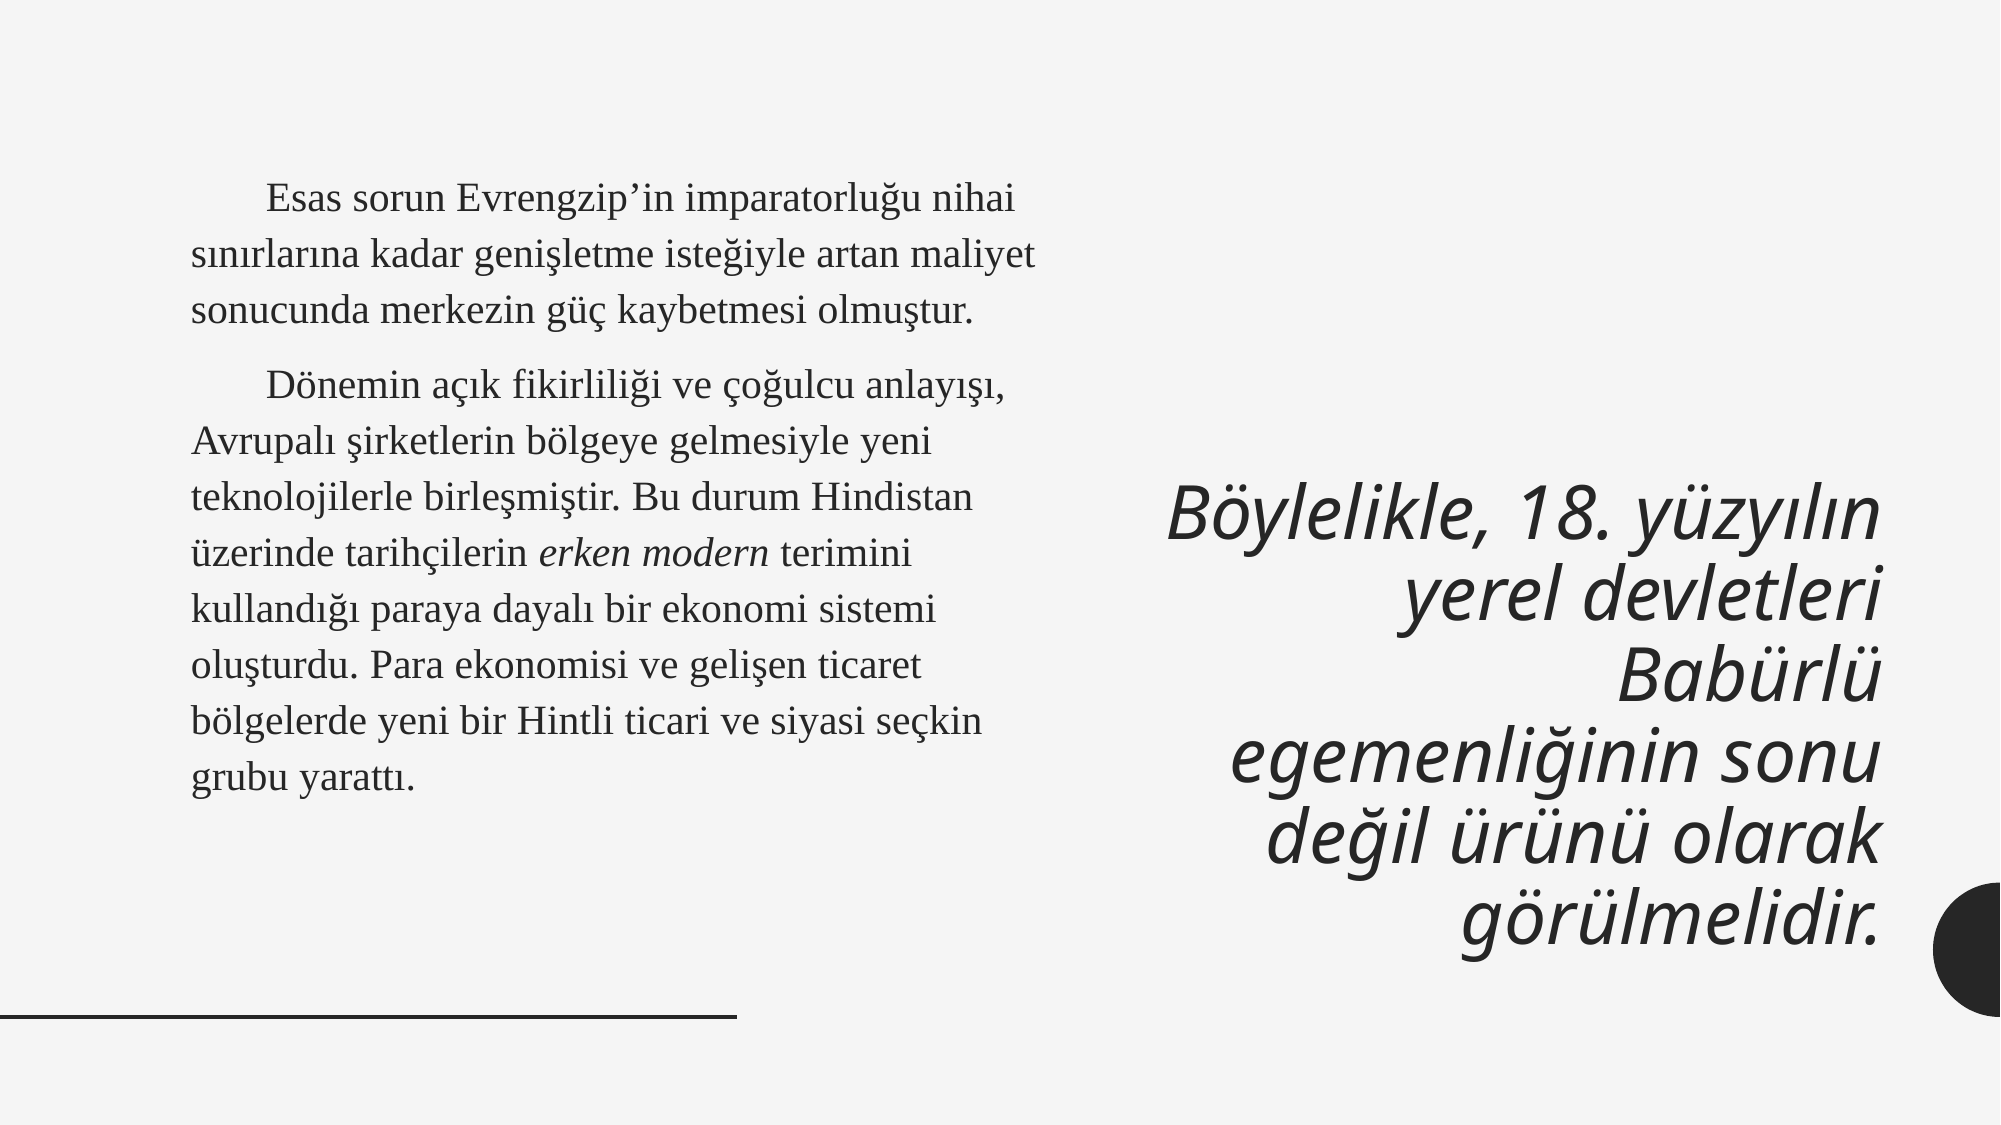

# Esas sorun Evrengzip’in imparatorluğu nihai sınırlarına kadar genişletme isteğiyle artan maliyet sonucunda merkezin güç kaybetmesi olmuştur.
	Dönemin açık fikirliliği ve çoğulcu anlayışı, Avrupalı şirketlerin bölgeye gelmesiyle yeni teknolojilerle birleşmiştir. Bu durum Hindistan üzerinde tarihçilerin erken modern terimini kullandığı paraya dayalı bir ekonomi sistemi oluşturdu. Para ekonomisi ve gelişen ticaret bölgelerde yeni bir Hintli ticari ve siyasi seçkin grubu yarattı.
Böylelikle, 18. yüzyılın yerel devletleri Babürlü egemenliğinin sonu değil ürünü olarak görülmelidir.